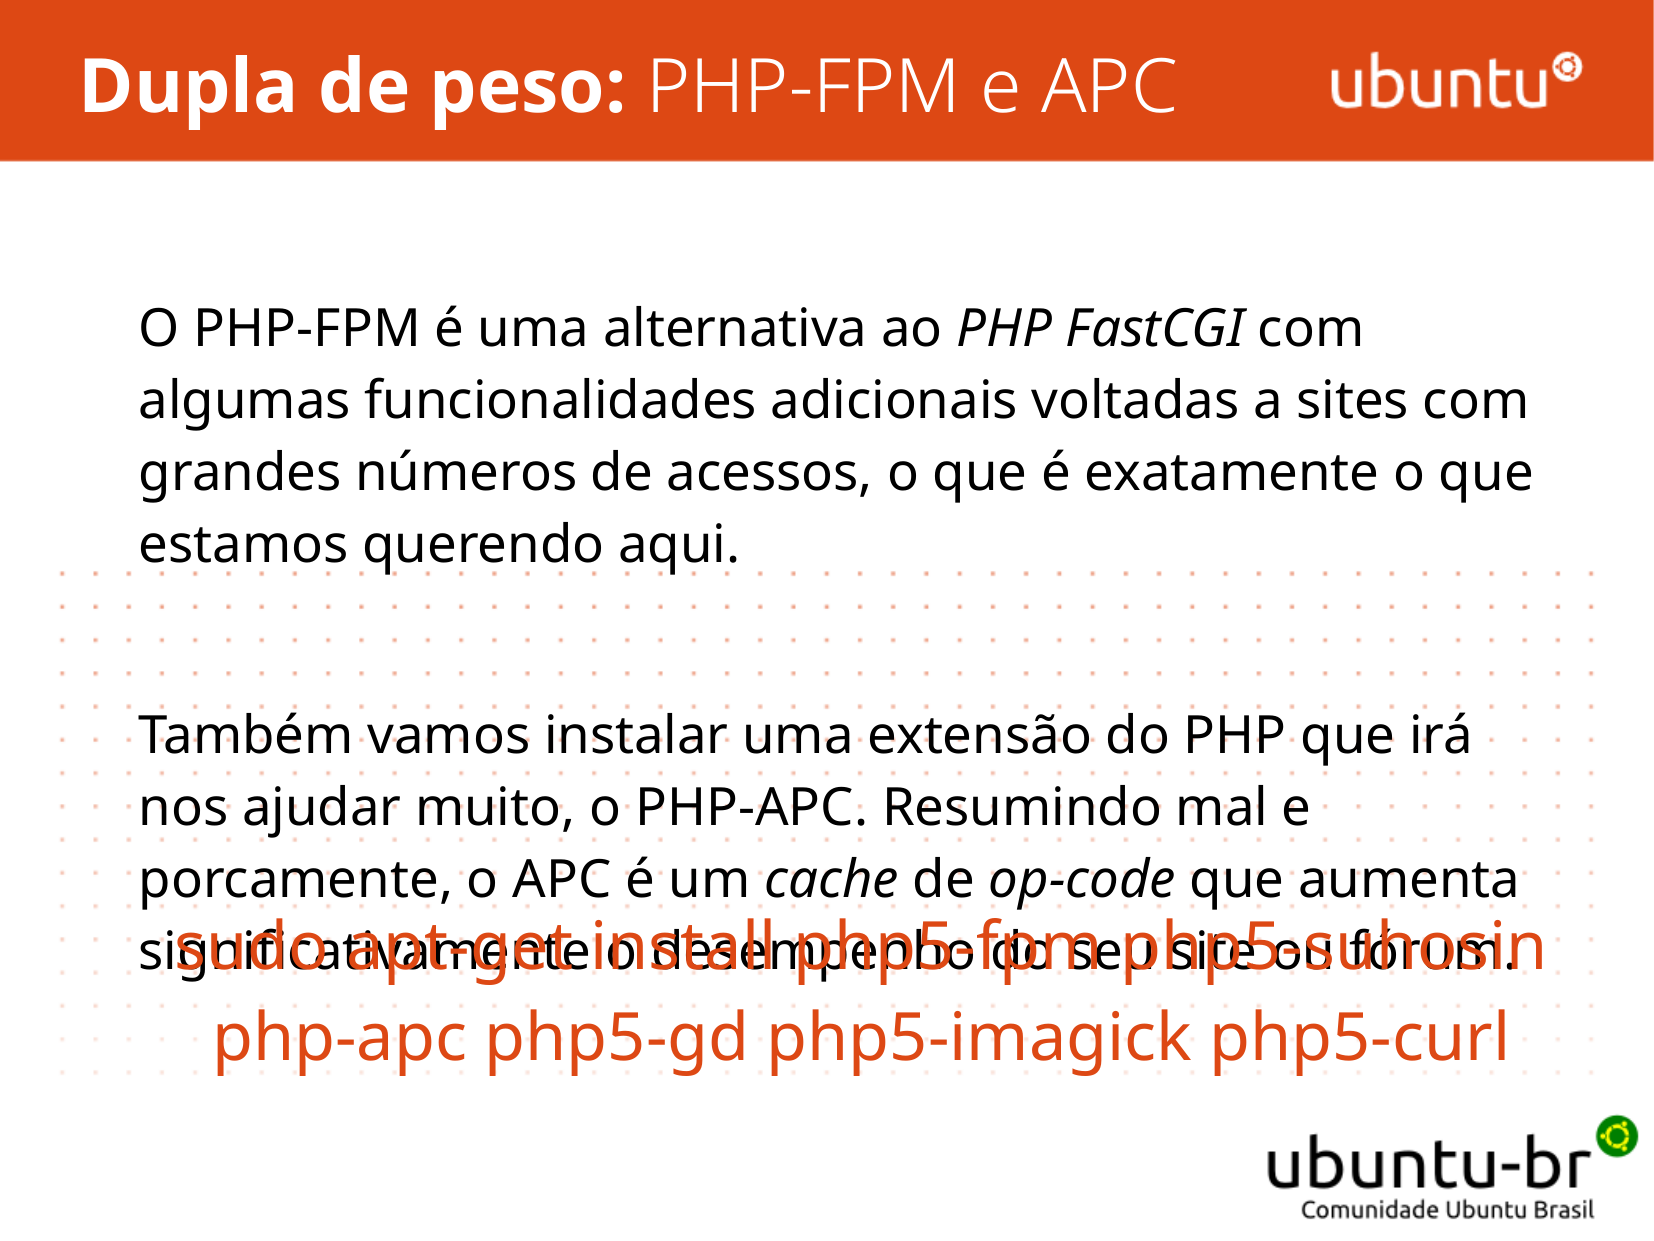

# Dupla de peso: PHP-FPM e APC
O PHP-FPM é uma alternativa ao PHP FastCGI com algumas funcionalidades adicionais voltadas a sites com grandes números de acessos, o que é exatamente o que estamos querendo aqui.
Também vamos instalar uma extensão do PHP que irá nos ajudar muito, o PHP-APC. Resumindo mal e porcamente, o APC é um cache de op-code que aumenta significativamente o desempenho do seu site ou fórum.
sudo apt-get install php5-fpm php5-suhosin php-apc php5-gd php5-imagick php5-curl